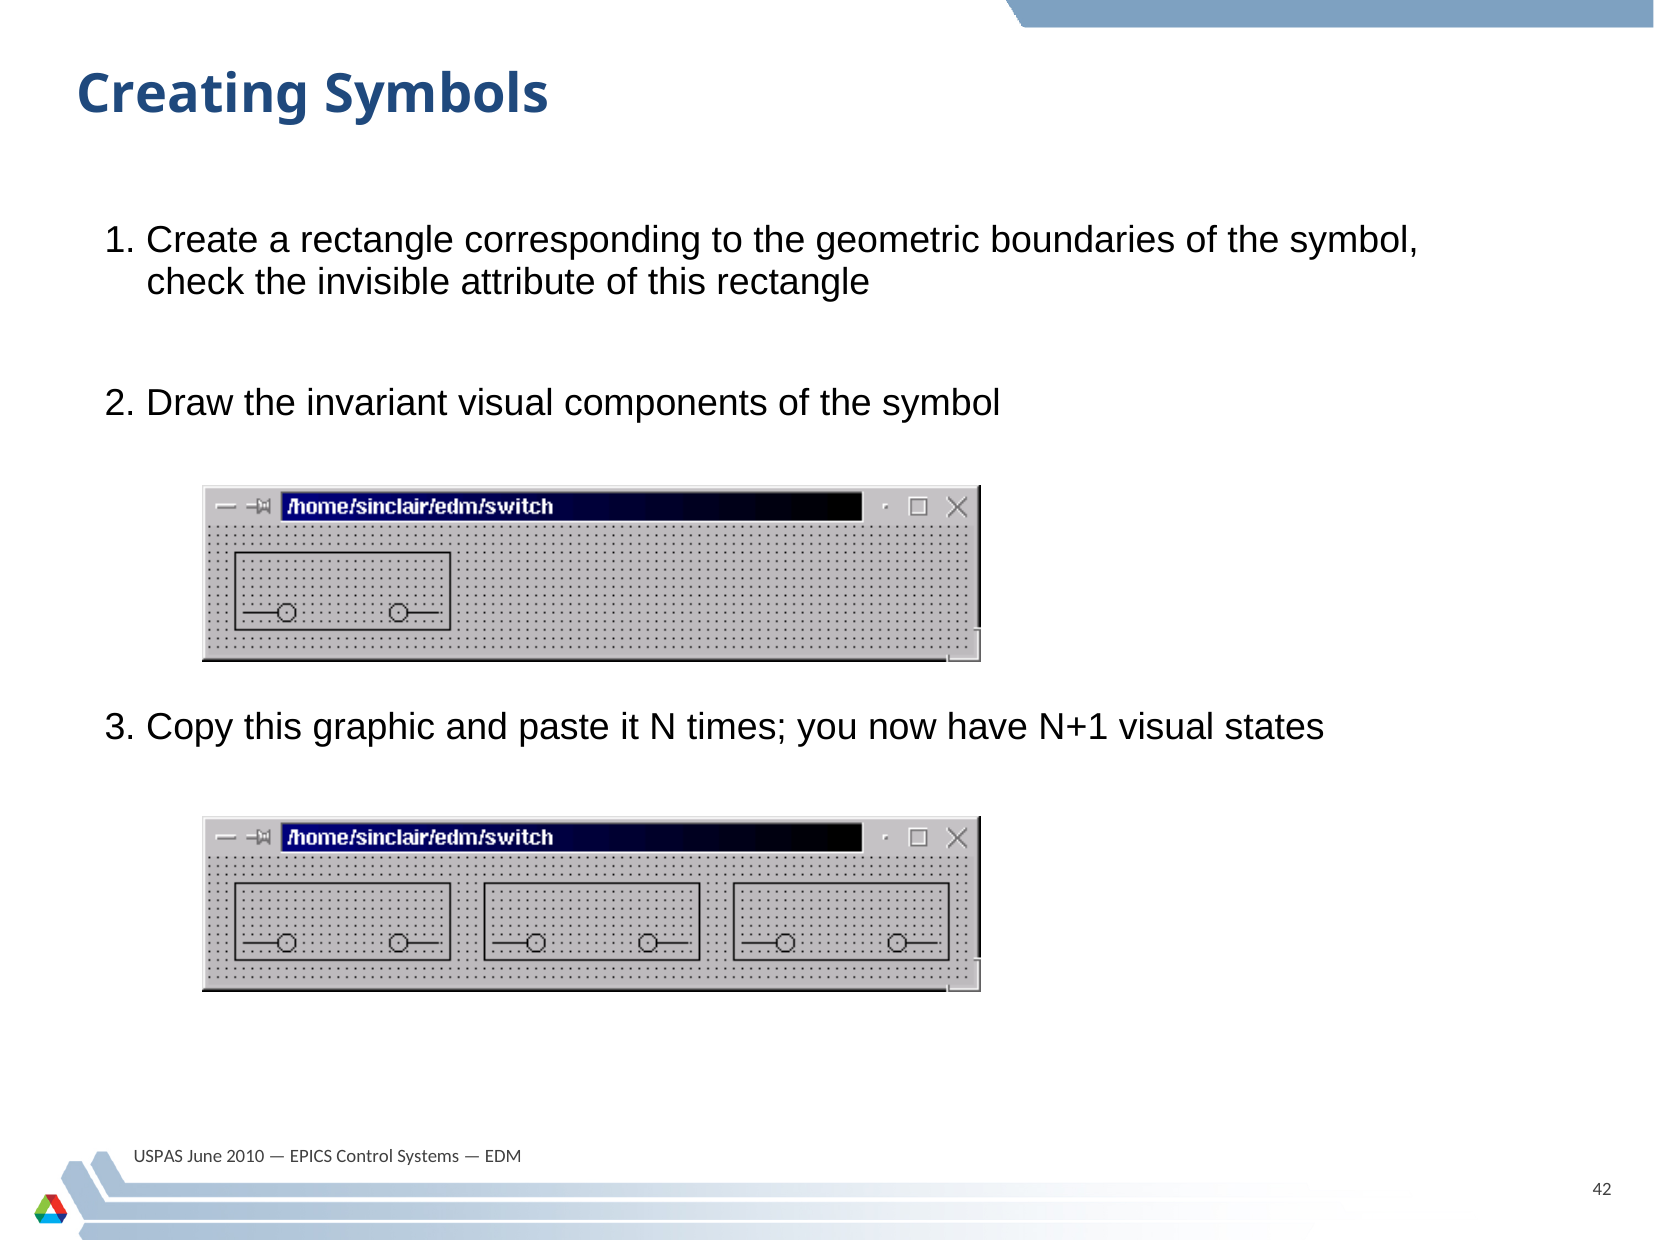

# Creating Symbols
1. Create a rectangle corresponding to the geometric boundaries of the symbol,
 check the invisible attribute of this rectangle
2. Draw the invariant visual components of the symbol
3. Copy this graphic and paste it N times; you now have N+1 visual states
USPAS June 2010 — EPICS Control Systems — EDM
42